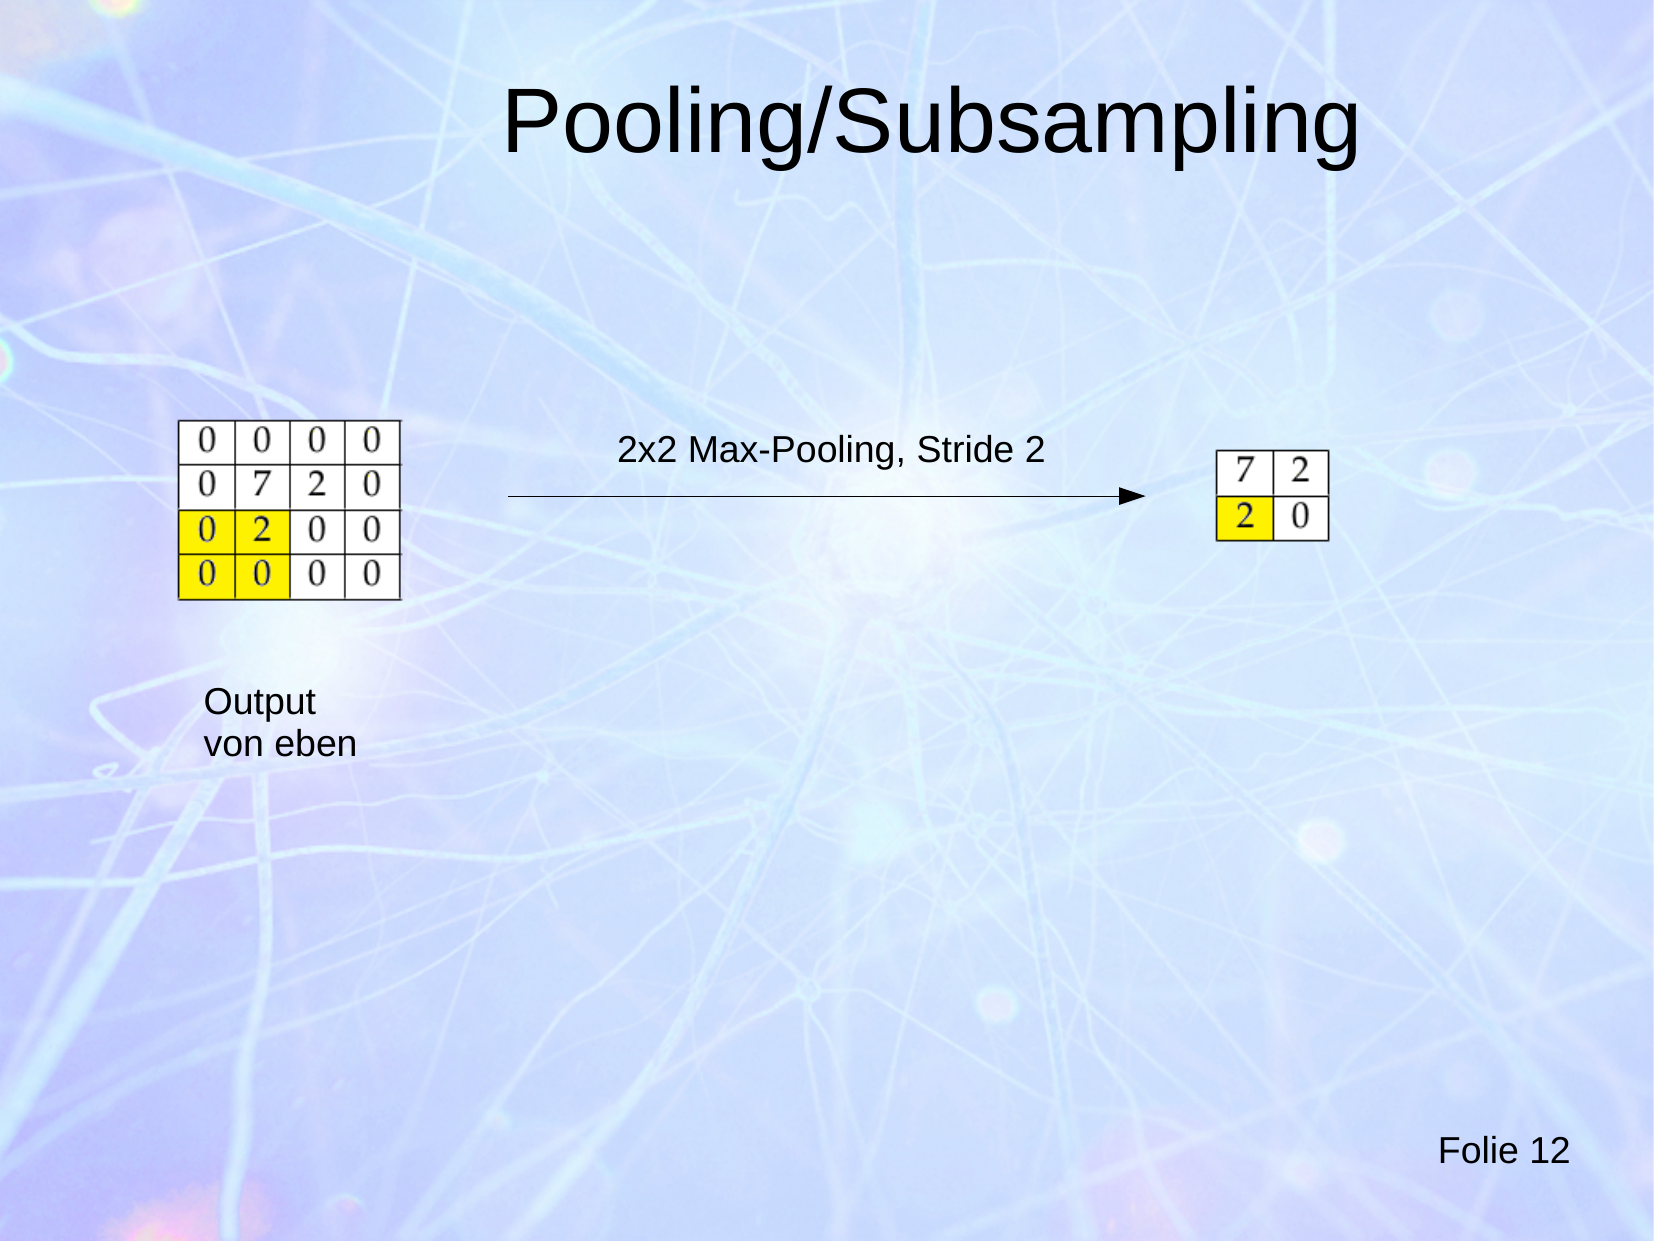

# Pooling/Subsampling
2x2 Max-Pooling, Stride 2
Output von eben
12